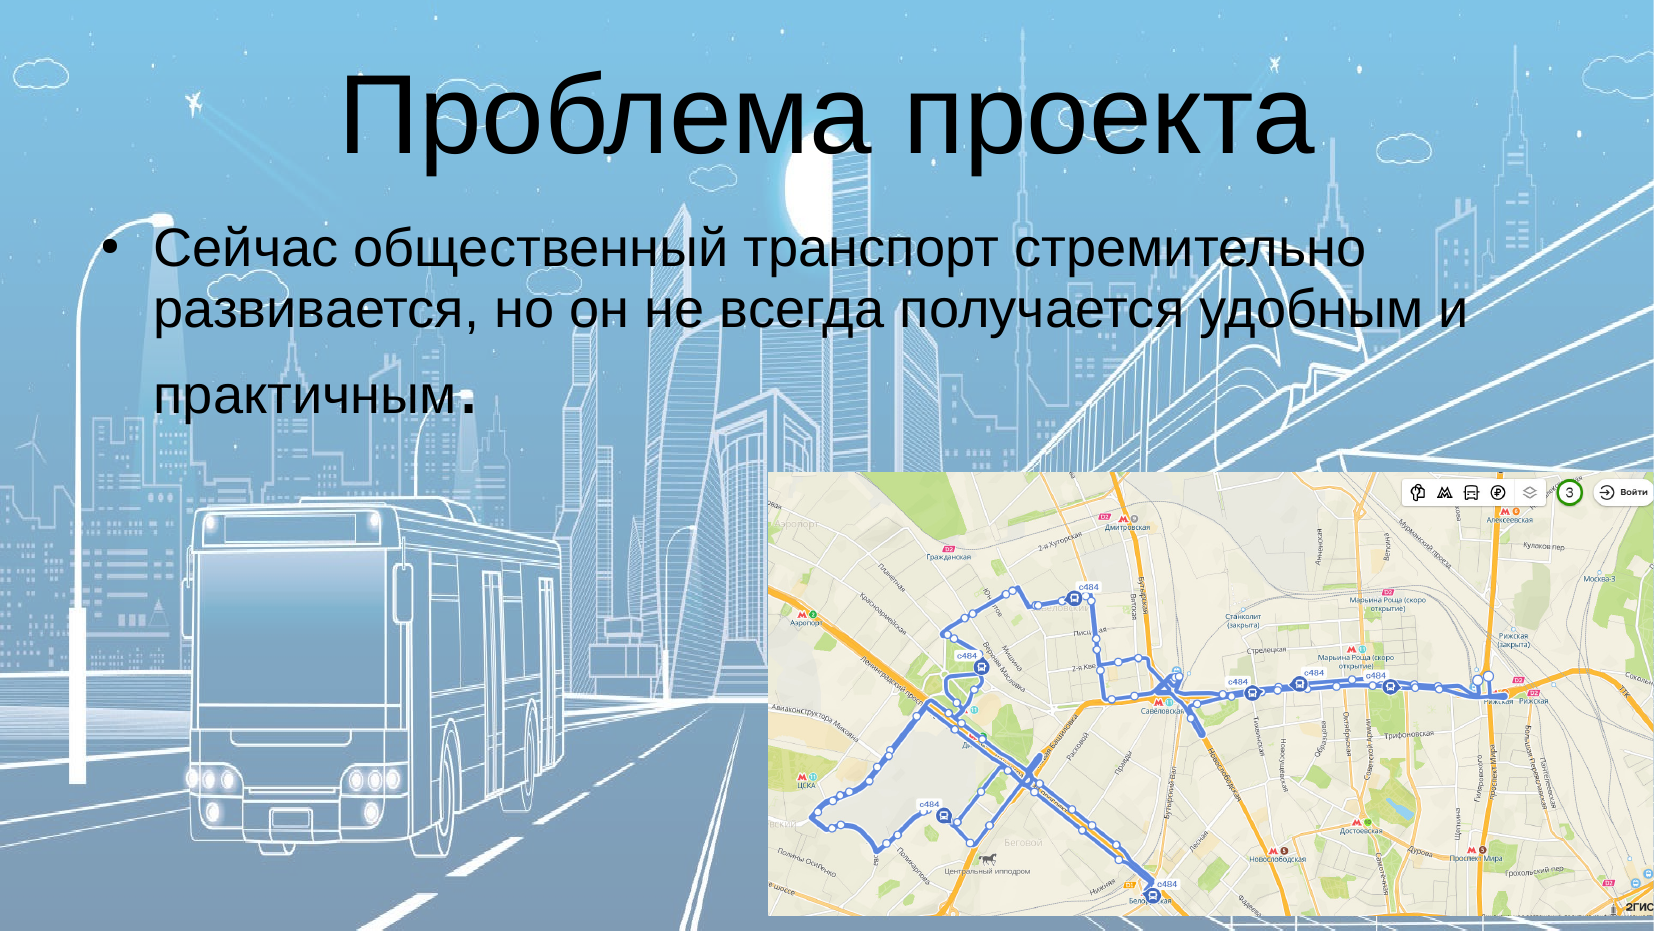

# Проблема проекта
Сейчас общественный транспорт стремительно развивается, но он не всегда получается удобным и практичным.